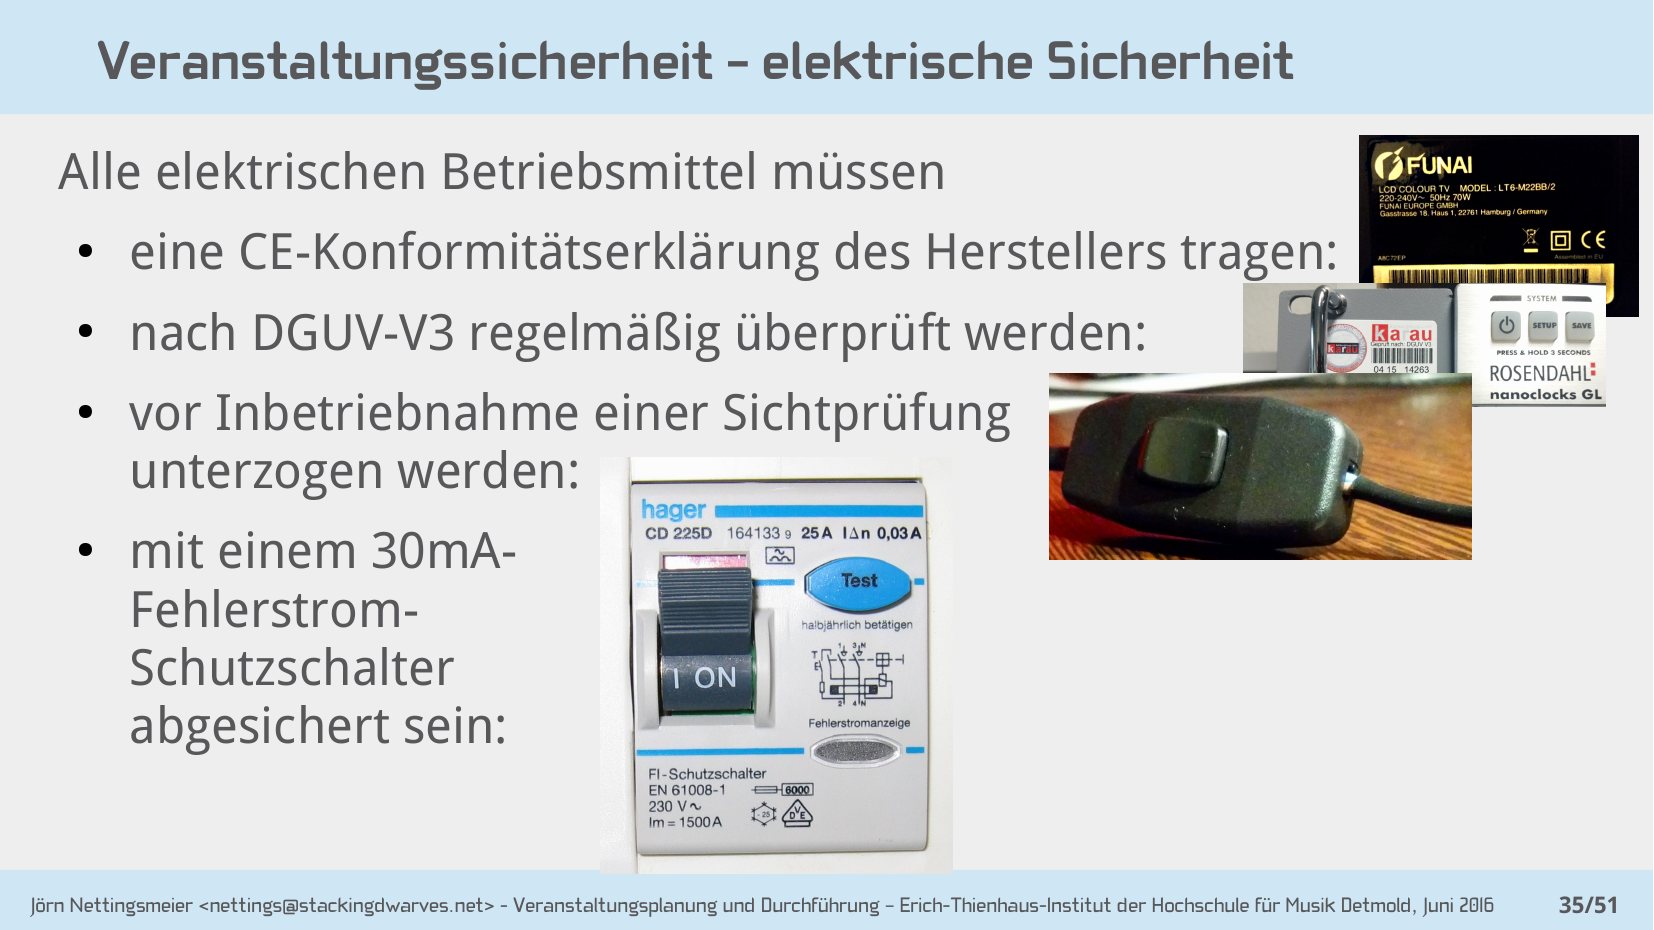

# Veranstaltungssicherheit – elektrische Sicherheit
Alle elektrischen Betriebsmittel müssen
eine CE-Konformitätserklärung des Herstellers tragen:
nach DGUV-V3 regelmäßig überprüft werden:
vor Inbetriebnahme einer Sichtprüfung
unterzogen werden:
mit einem 30mA-
Fehlerstrom-
Schutzschalter
abgesichert sein: